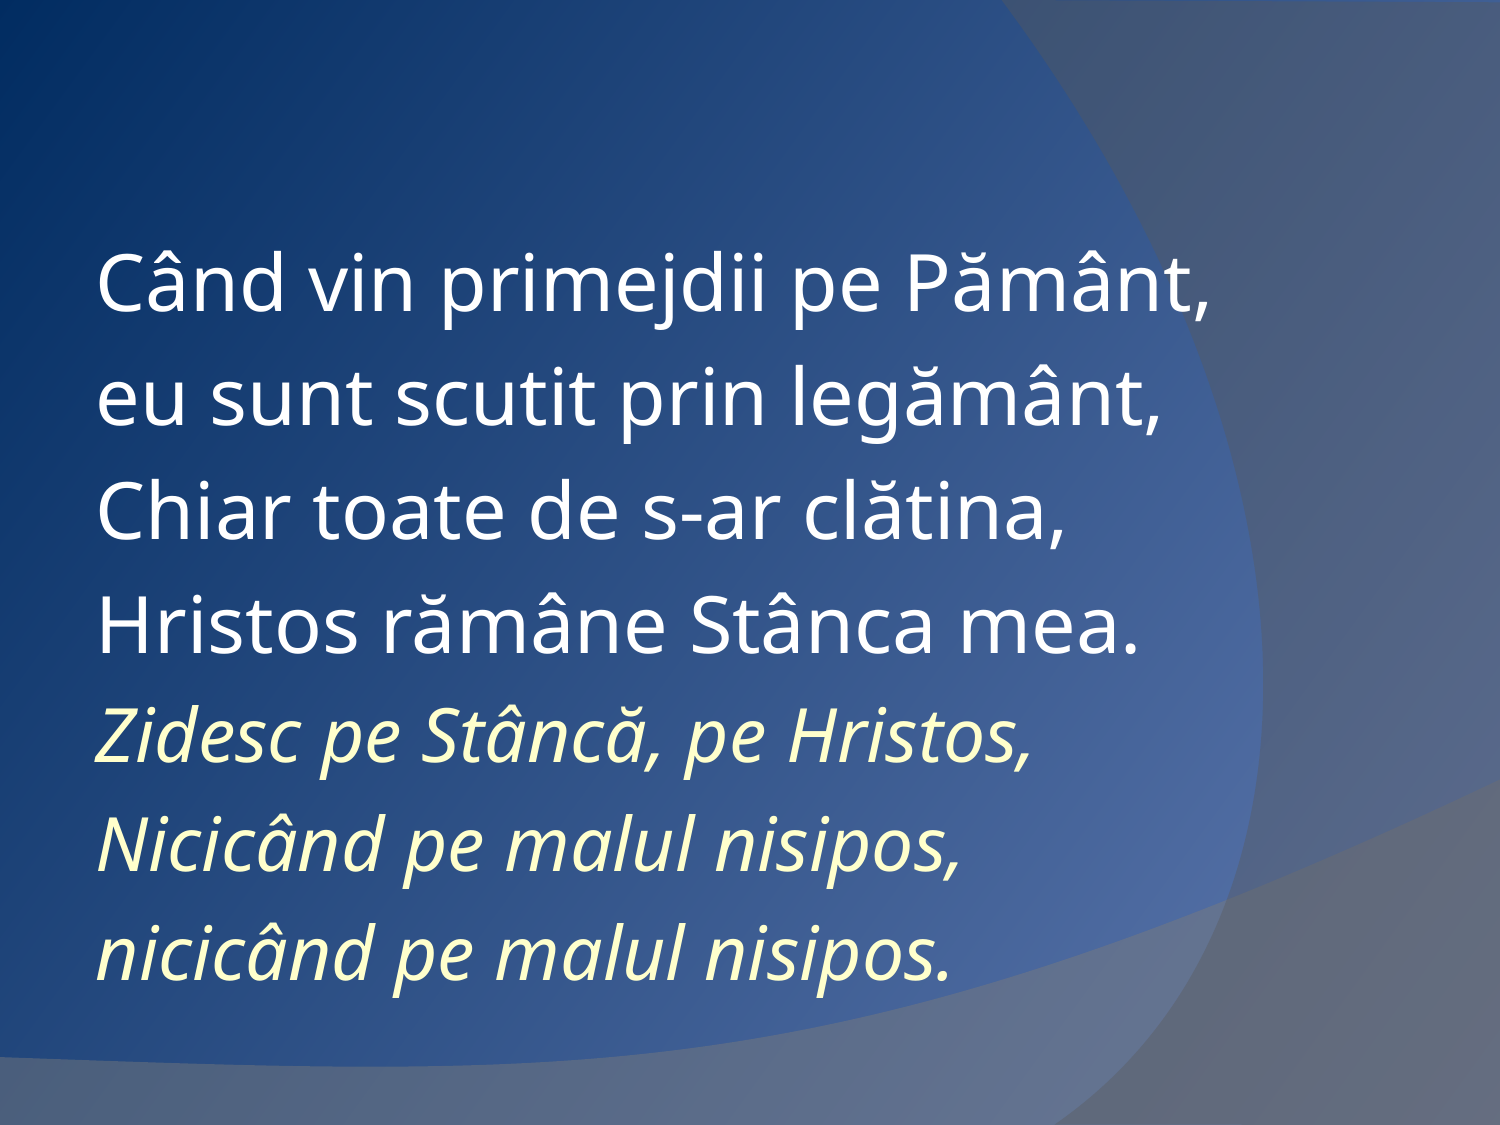

#
Când vin primejdii pe Pământ,
eu sunt scutit prin legământ,
Chiar toate de s-ar clătina,
Hristos rămâne Stânca mea.
Zidesc pe Stâncă, pe Hristos,
Nicicând pe malul nisipos,
nicicând pe malul nisipos.